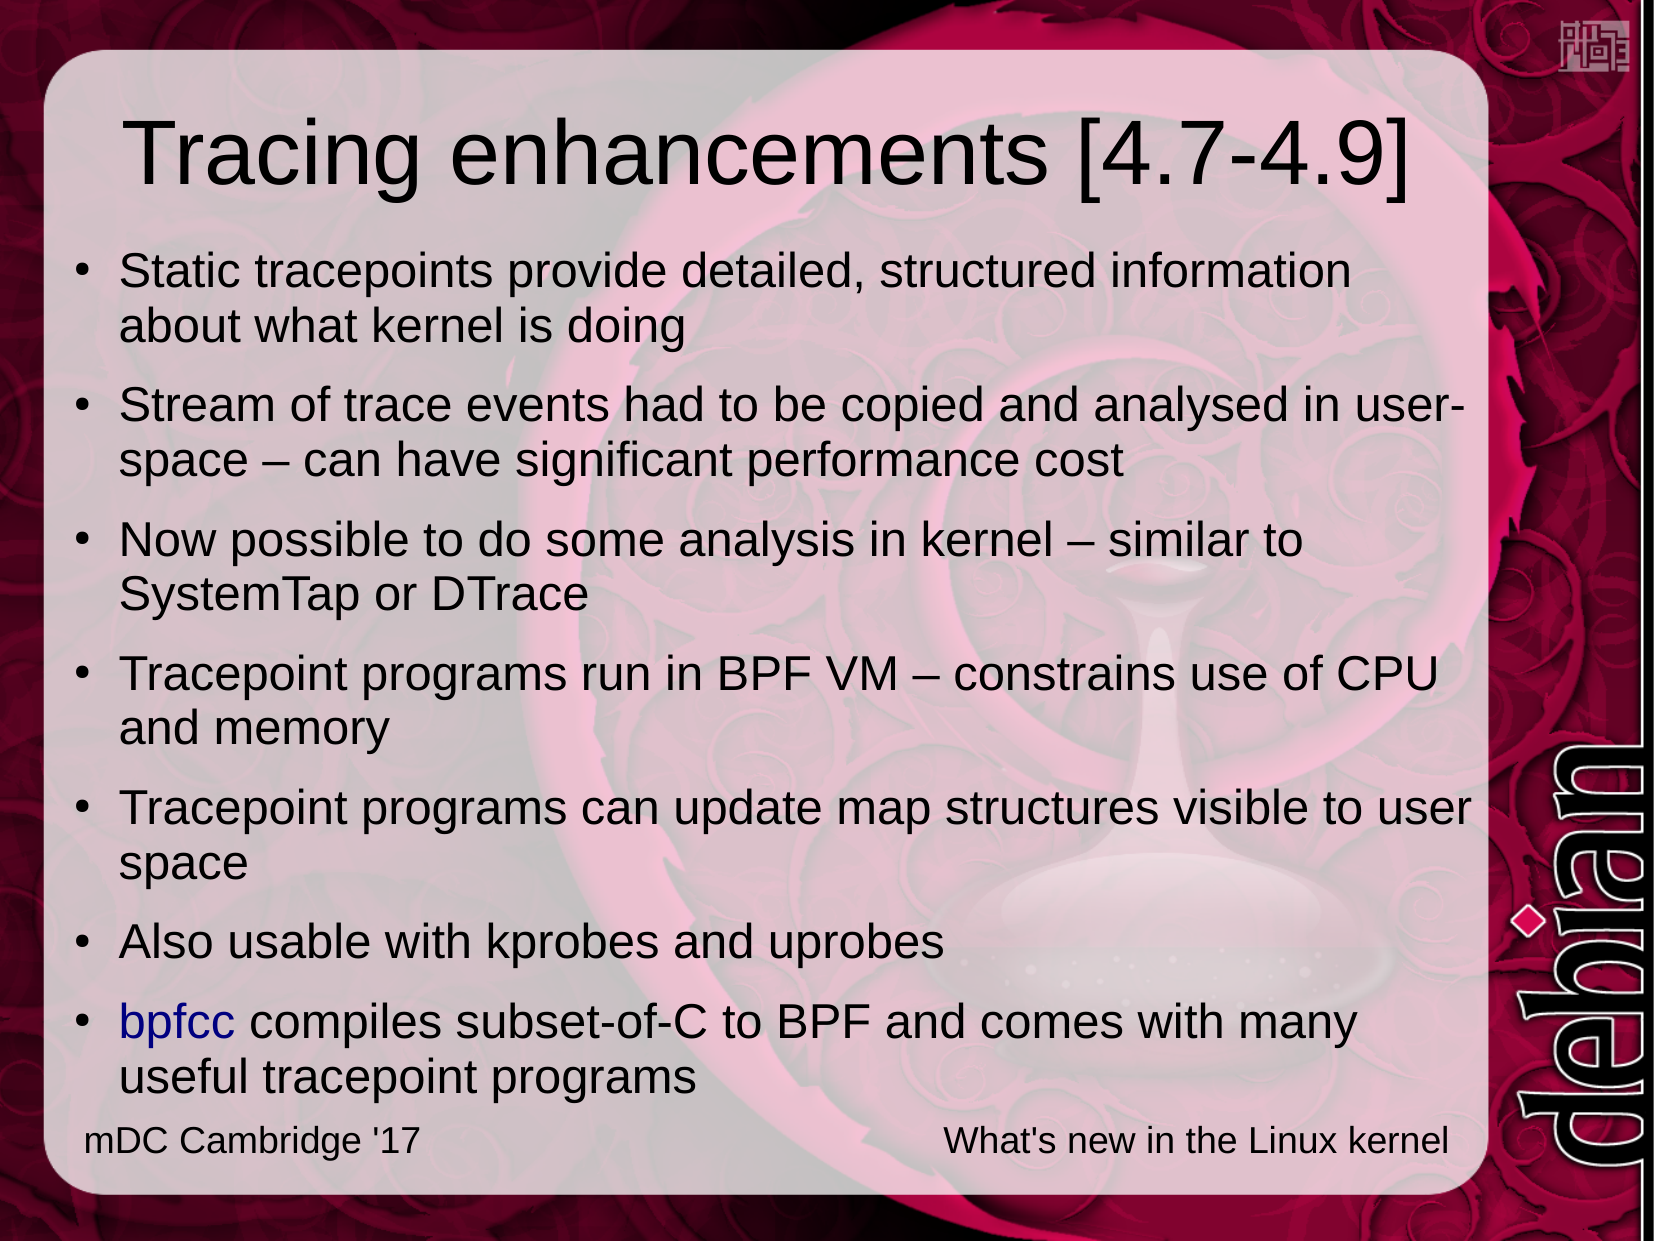

# Tracing enhancements [4.7-4.9]
Static tracepoints provide detailed, structured information about what kernel is doing
Stream of trace events had to be copied and analysed in user-space – can have significant performance cost
Now possible to do some analysis in kernel – similar to SystemTap or DTrace
Tracepoint programs run in BPF VM – constrains use of CPU and memory
Tracepoint programs can update map structures visible to user space
Also usable with kprobes and uprobes
bpfcc compiles subset-of-C to BPF and comes with many useful tracepoint programs